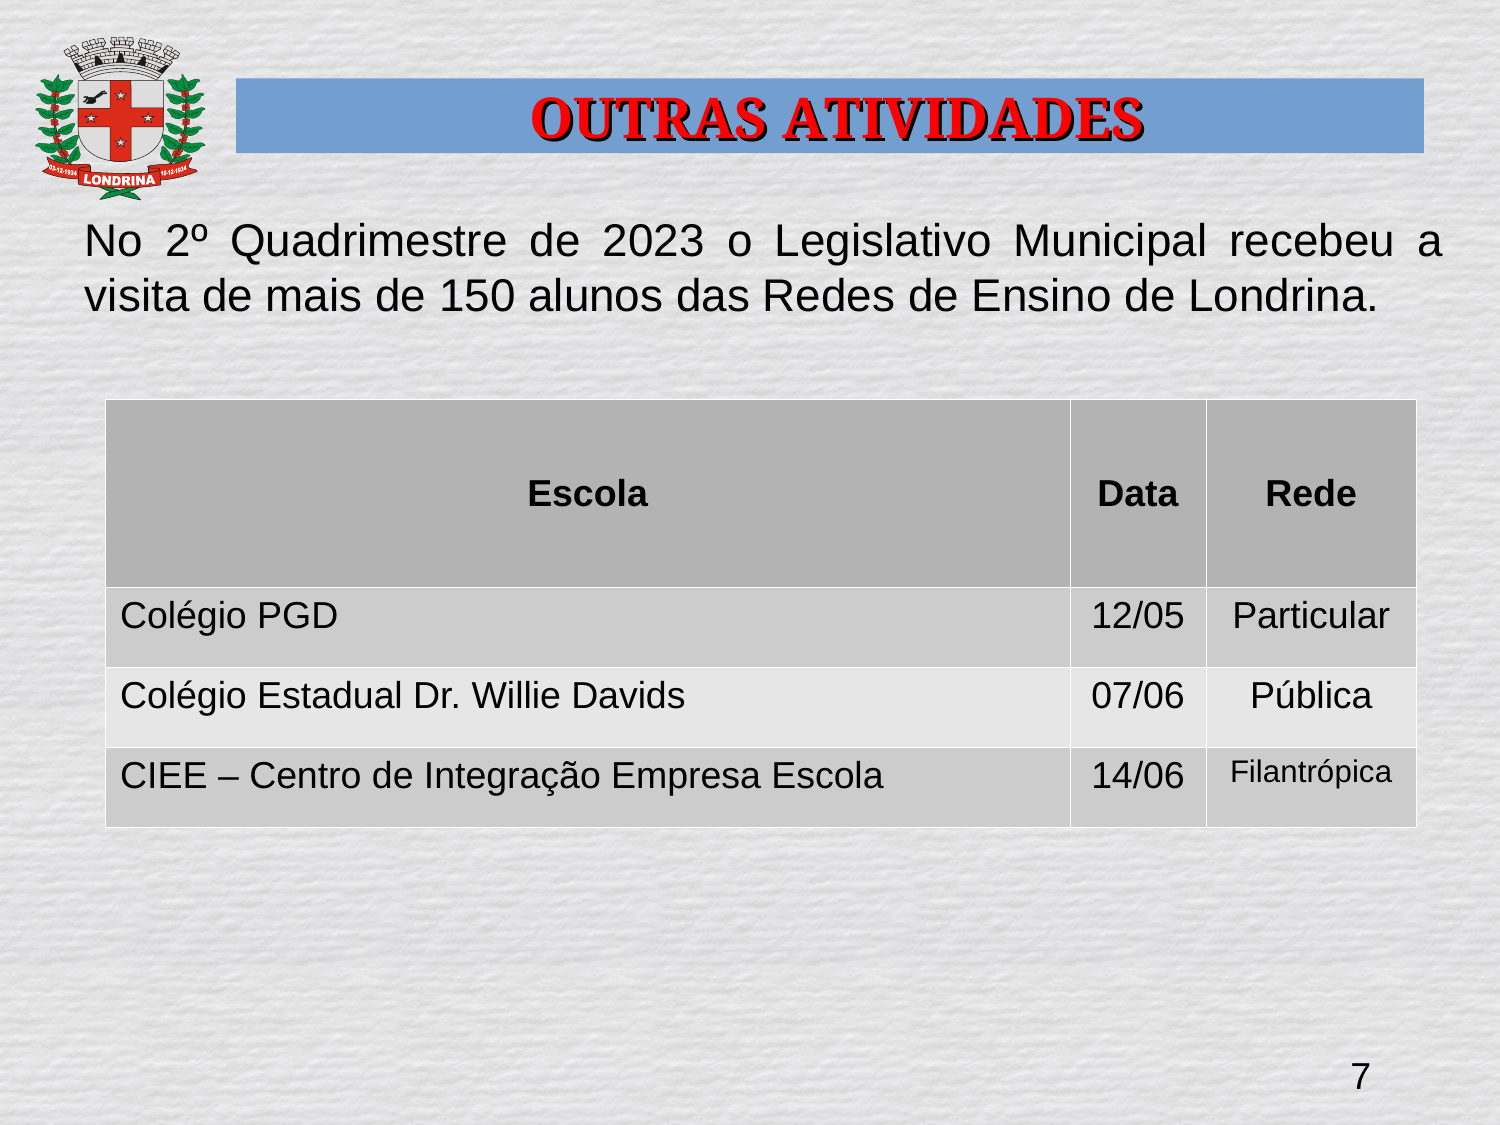

OUTRAS ATIVIDADES
No 2º Quadrimestre de 2023 o Legislativo Municipal recebeu a visita de mais de 150 alunos das Redes de Ensino de Londrina.
| Escola | Data | Rede |
| --- | --- | --- |
| Colégio PGD | 12/05 | Particular |
| Colégio Estadual Dr. Willie Davids | 07/06 | Pública |
| CIEE – Centro de Integração Empresa Escola | 14/06 | Filantrópica |